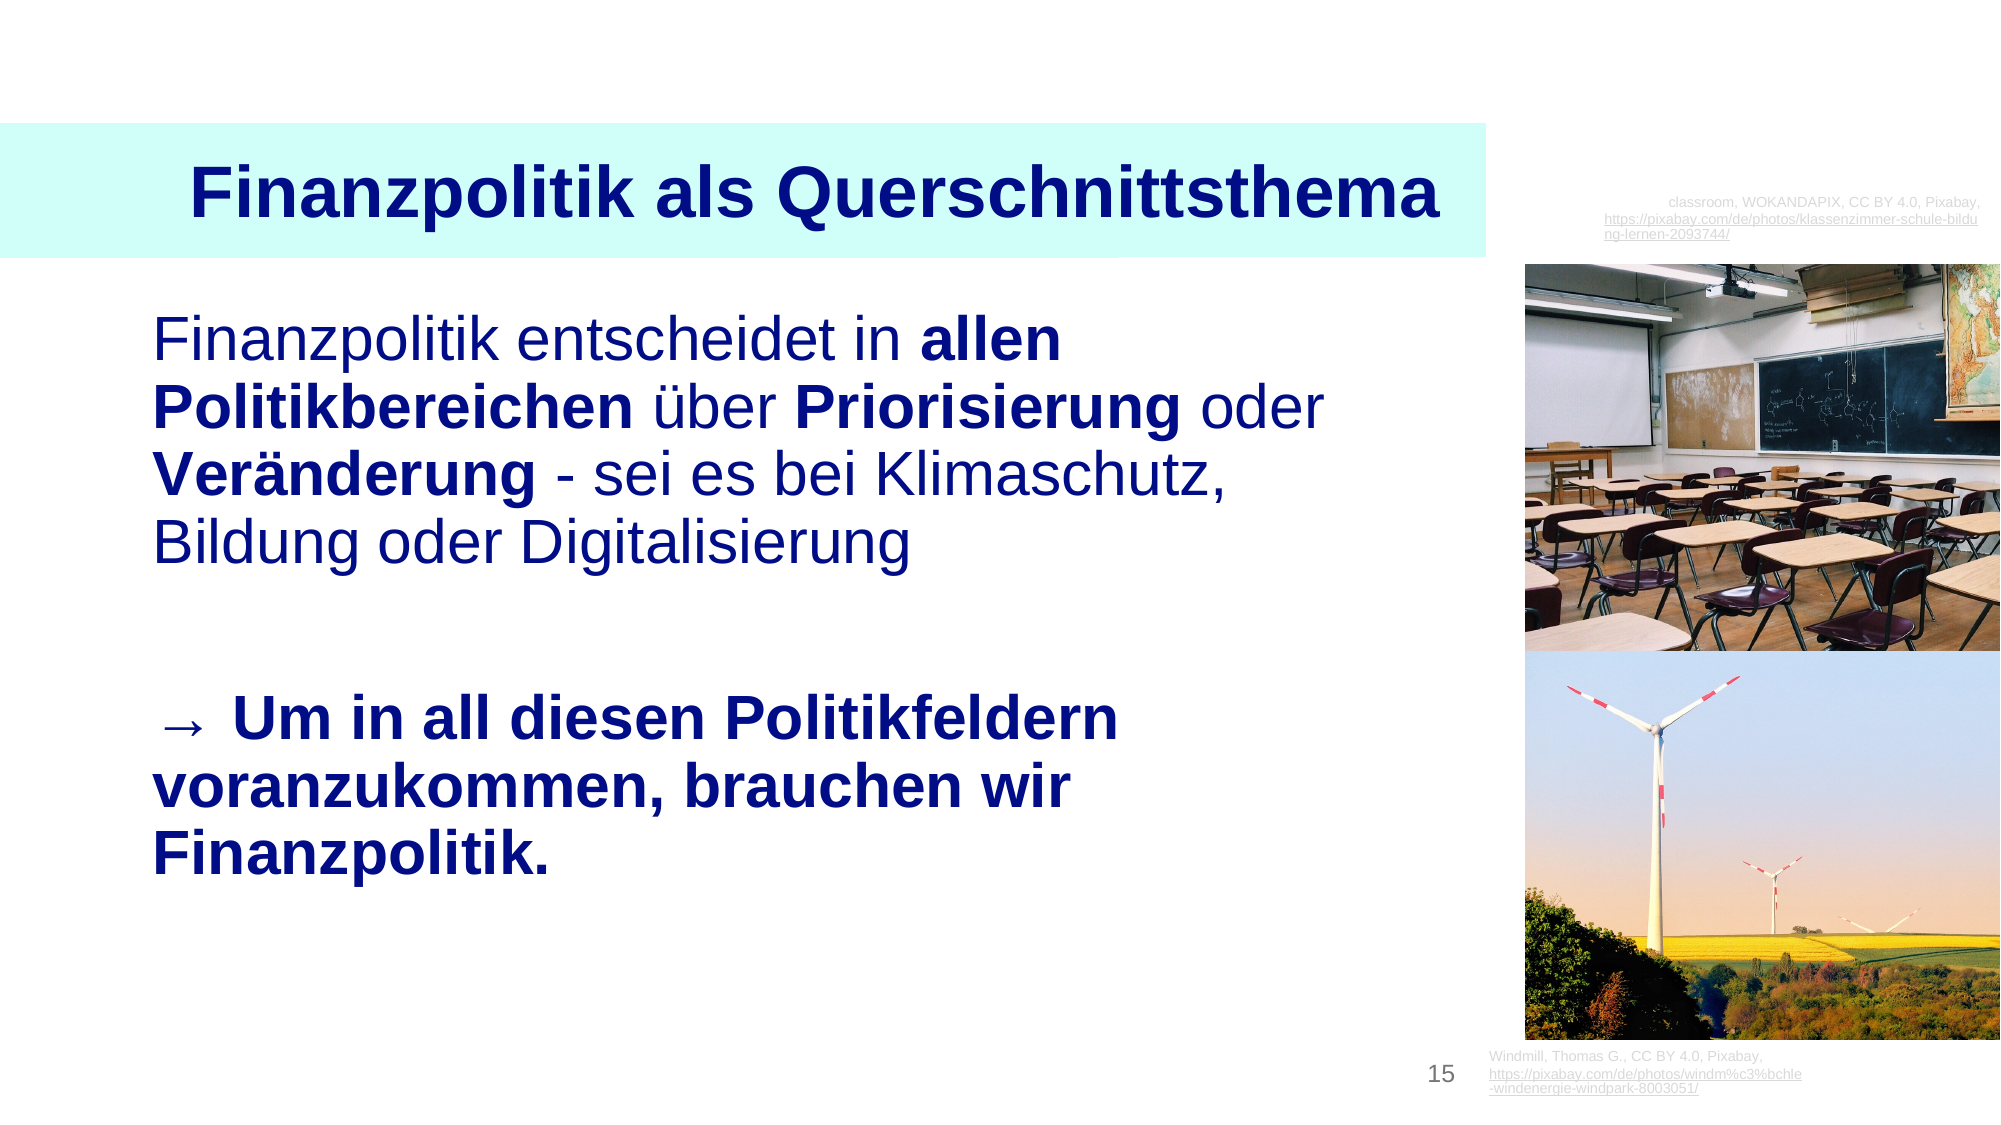

# Finanzpolitik als Querschnittsthema
classroom, WOKANDAPIX, CC BY 4.0, Pixabay,
https://pixabay.com/de/photos/klassenzimmer-schule-bildung-lernen-2093744/
Finanzpolitik entscheidet in allen Politikbereichen über Priorisierung oder Veränderung - sei es bei Klimaschutz, Bildung oder Digitalisierung
→ Um in all diesen Politikfeldern voranzukommen, brauchen wir Finanzpolitik.
Windmill, Thomas G., CC BY 4.0, Pixabay, https://pixabay.com/de/photos/windm%c3%bchle-windenergie-windpark-8003051/